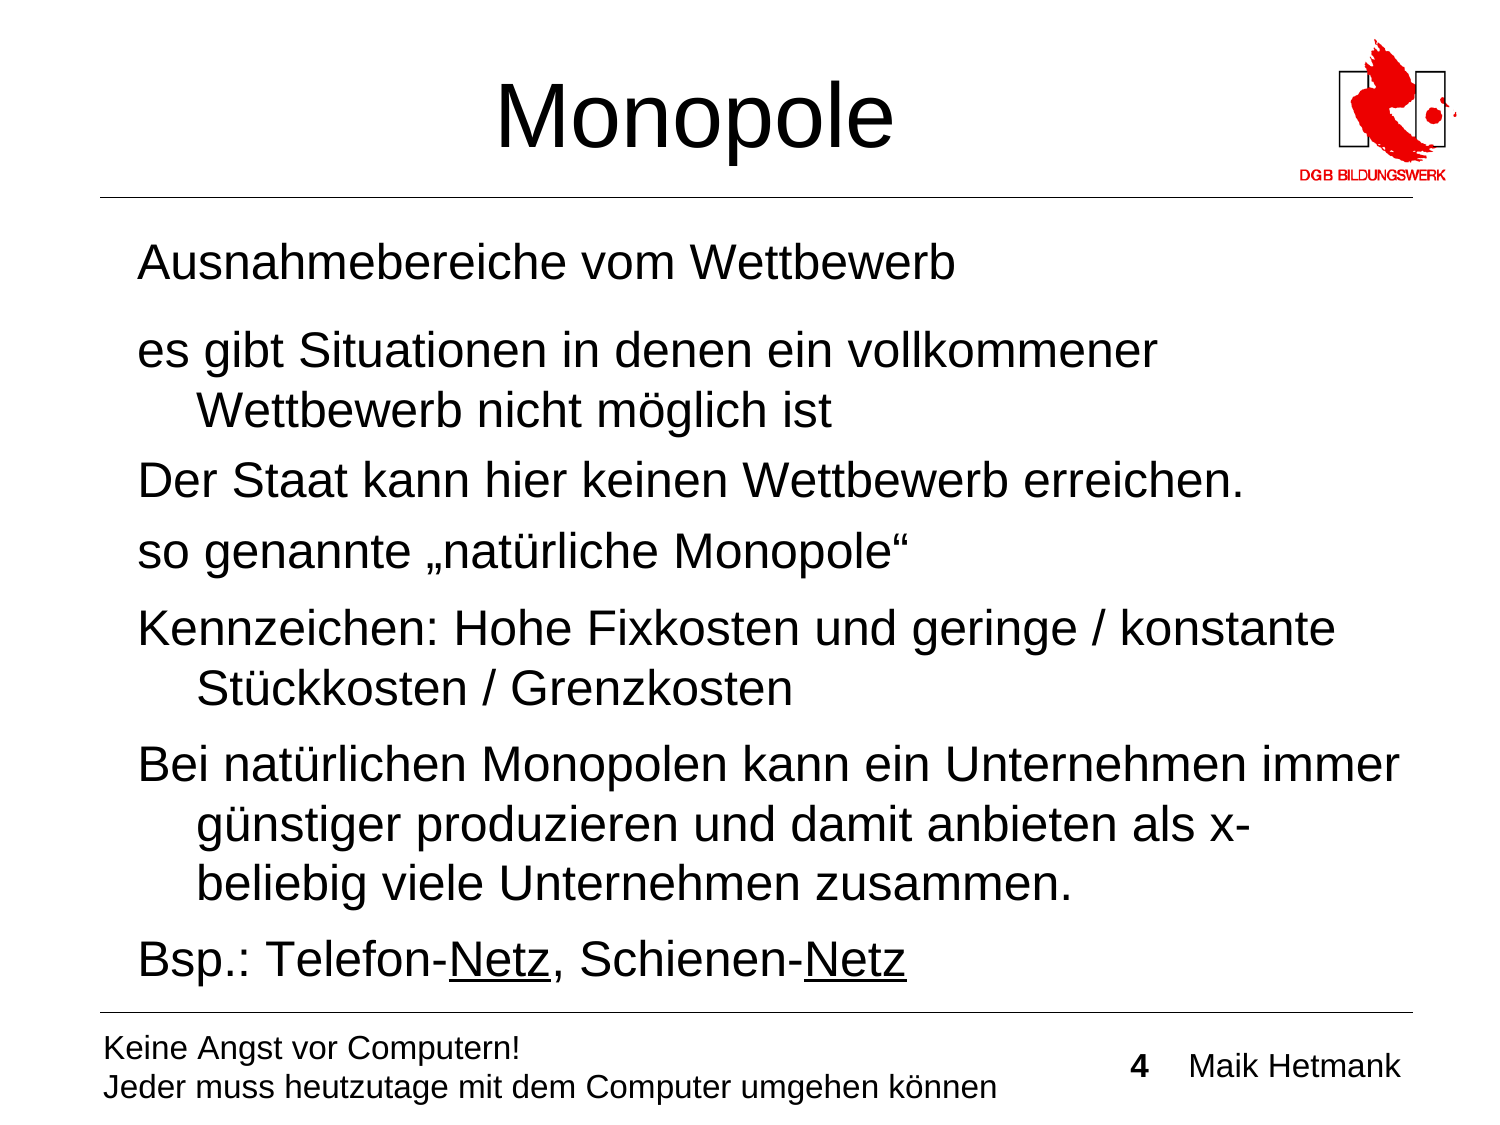

# Monopole
Ausnahmebereiche vom Wettbewerb
es gibt Situationen in denen ein vollkommener Wettbewerb nicht möglich ist
Der Staat kann hier keinen Wettbewerb erreichen.
so genannte „natürliche Monopole“
Kennzeichen: Hohe Fixkosten und geringe / konstante Stückkosten / Grenzkosten
Bei natürlichen Monopolen kann ein Unternehmen immer günstiger produzieren und damit anbieten als x-beliebig viele Unternehmen zusammen.
Bsp.: Telefon-Netz, Schienen-Netz